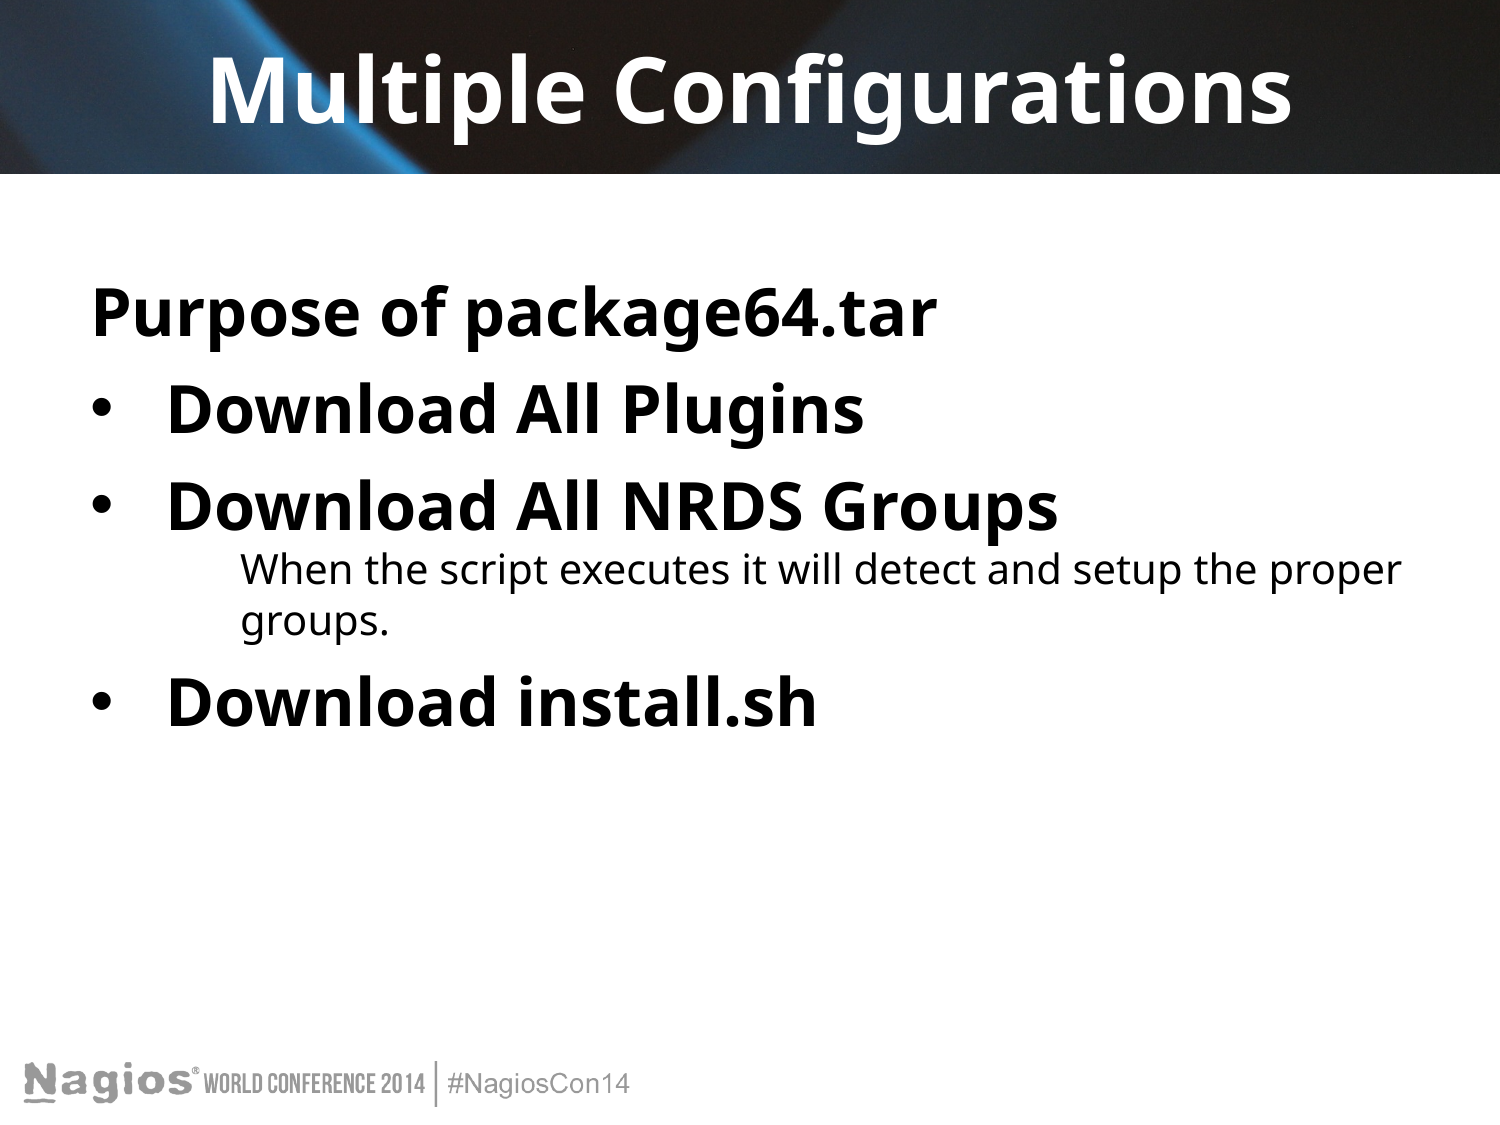

# Multiple Configurations
Purpose of package64.tar
Download All Plugins
Download All NRDS Groups
When the script executes it will detect and setup the proper groups.
Download install.sh